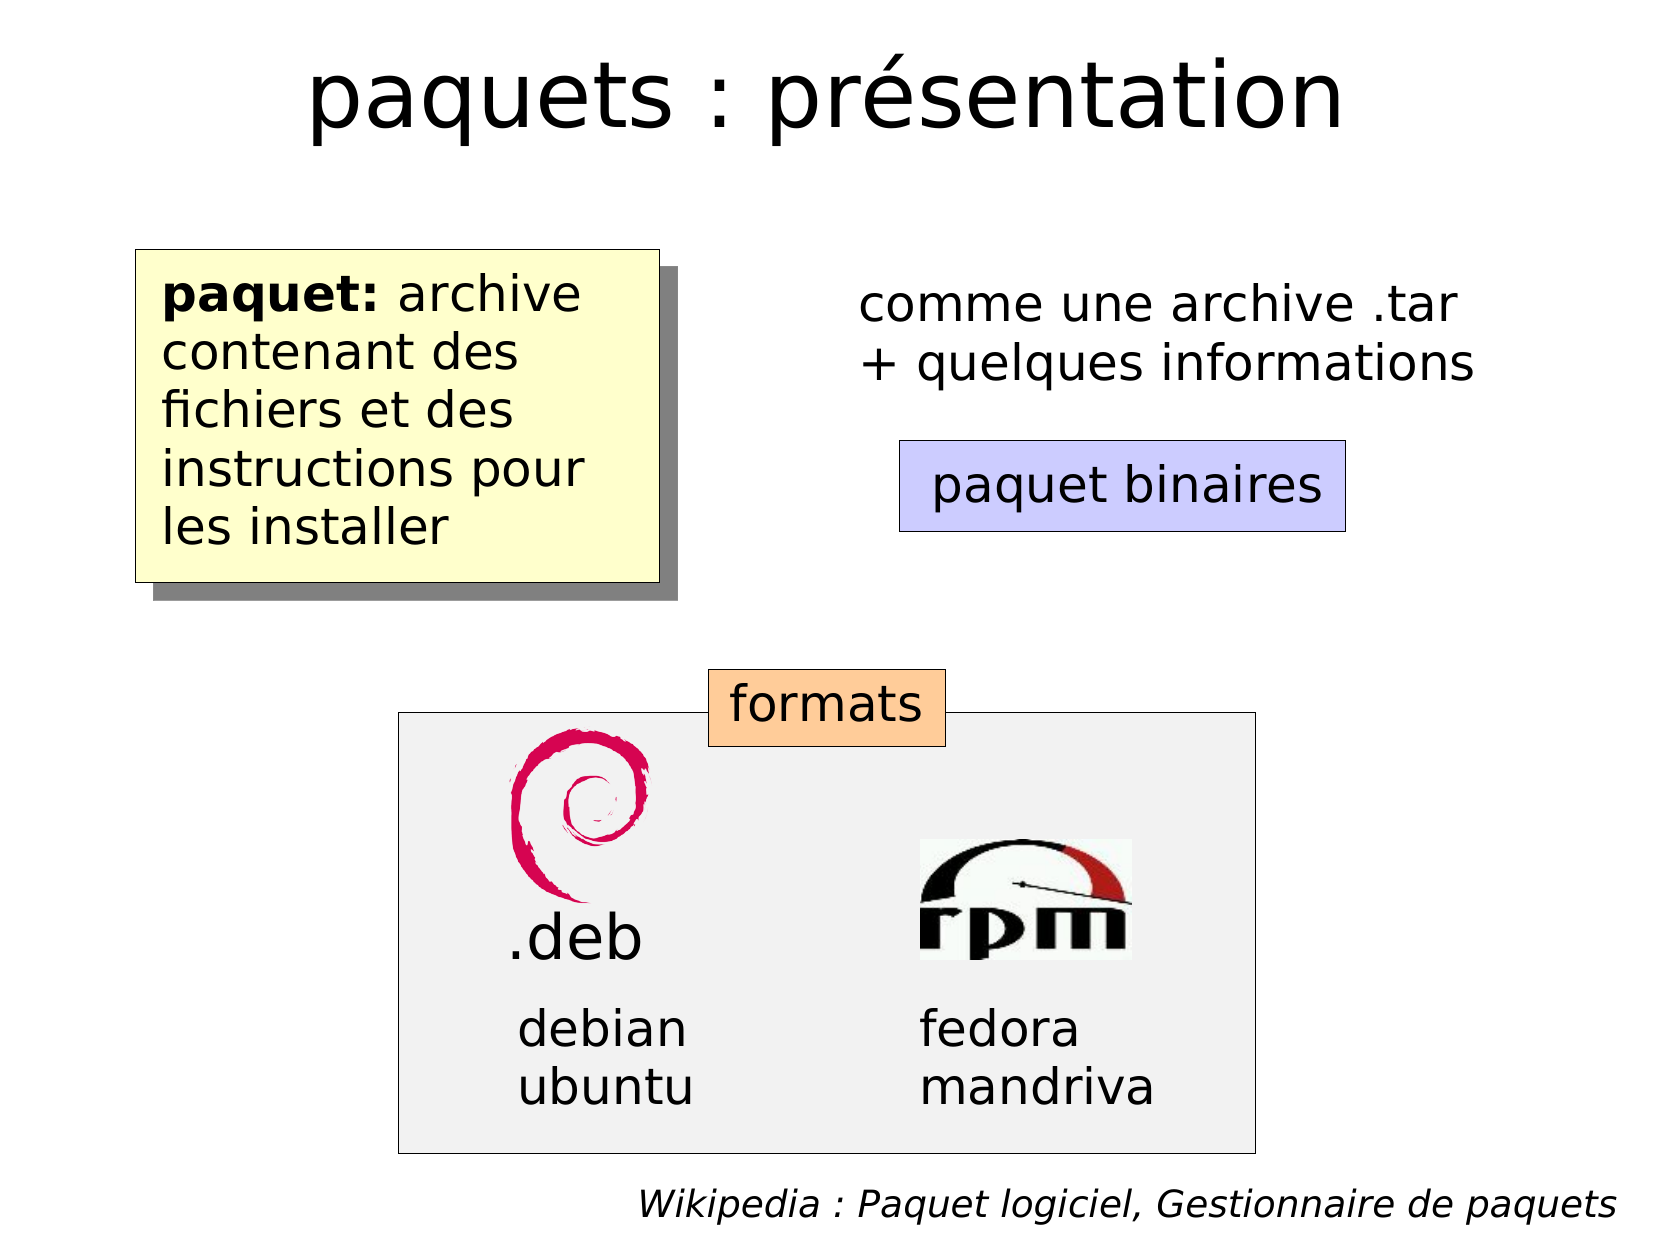

# paquets : présentation
paquet: archive contenant des fichiers et des instructions pour les installer
comme une archive .tar
+ quelques informations
paquet binaires
formats
.deb
debian
ubuntu
fedora
mandriva
Wikipedia : Paquet logiciel, Gestionnaire de paquets